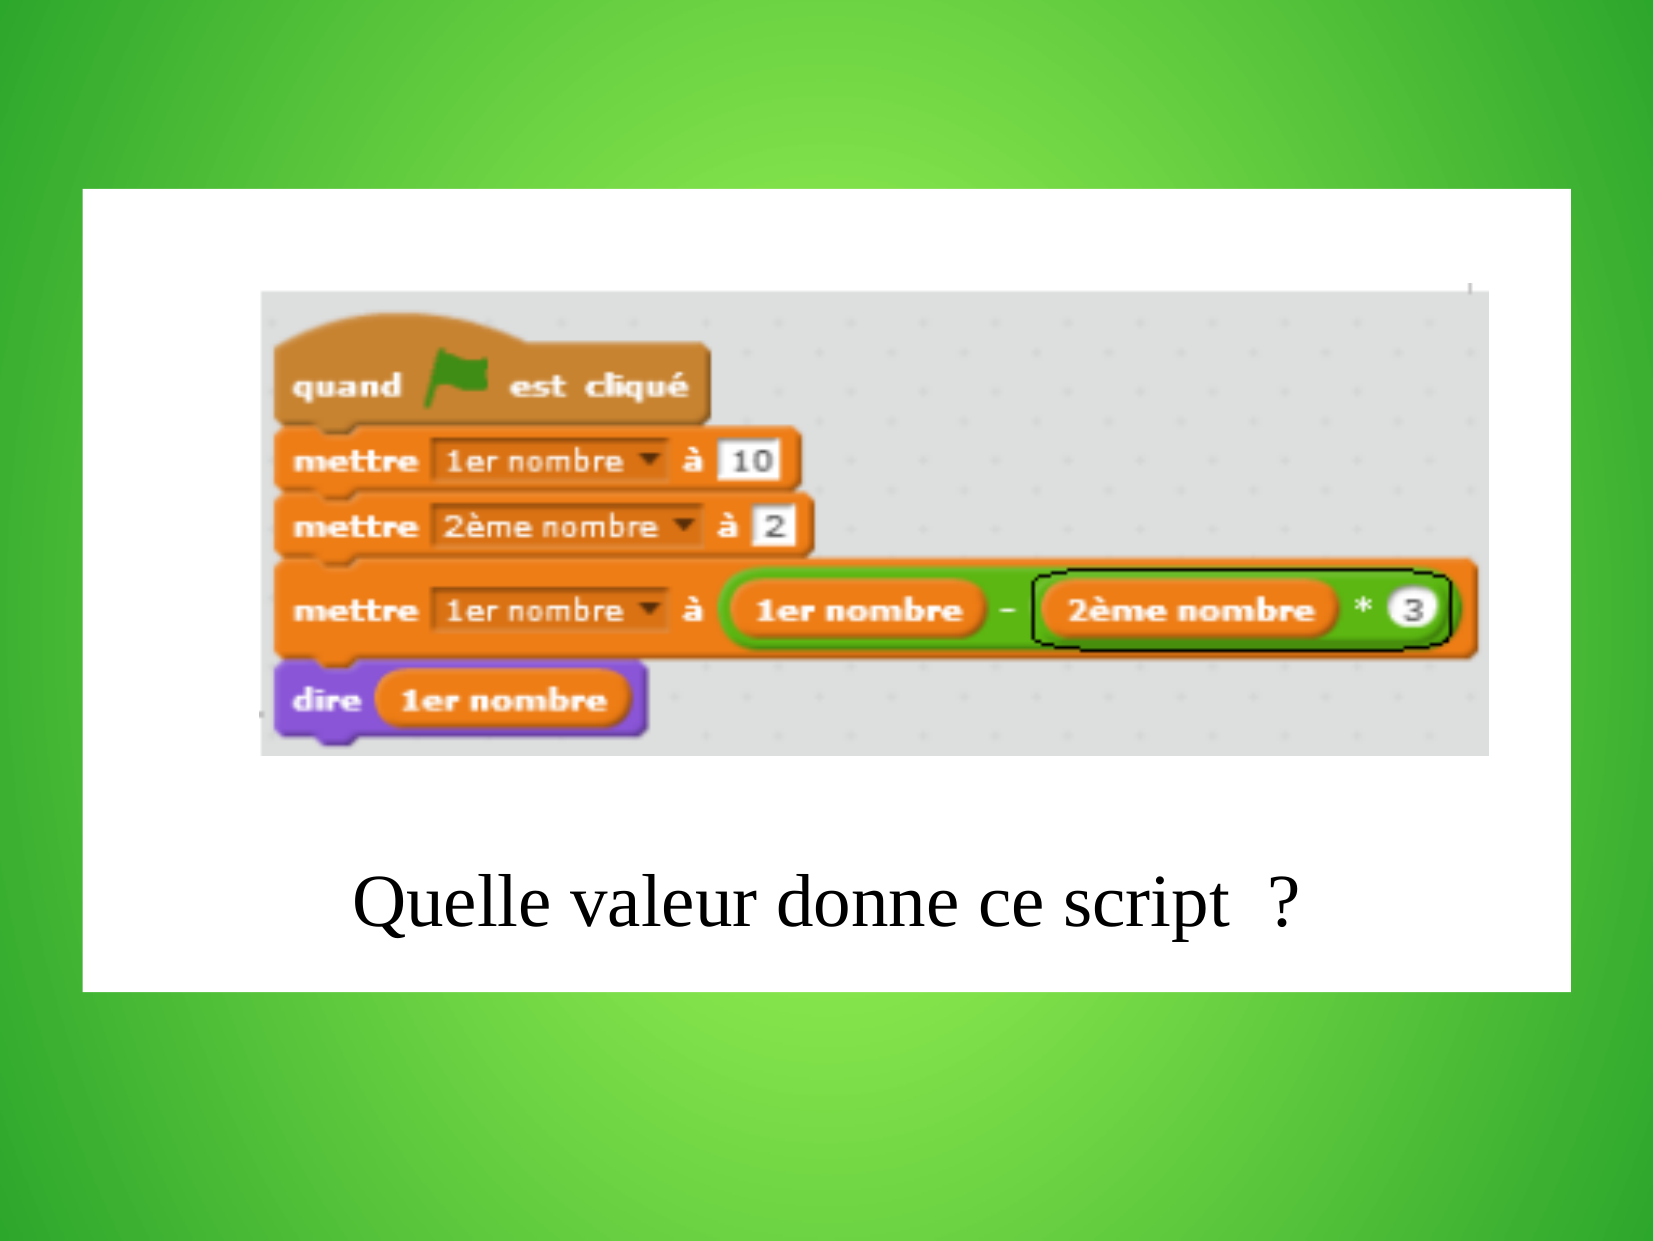

# Quelle valeur donne ce script  ?